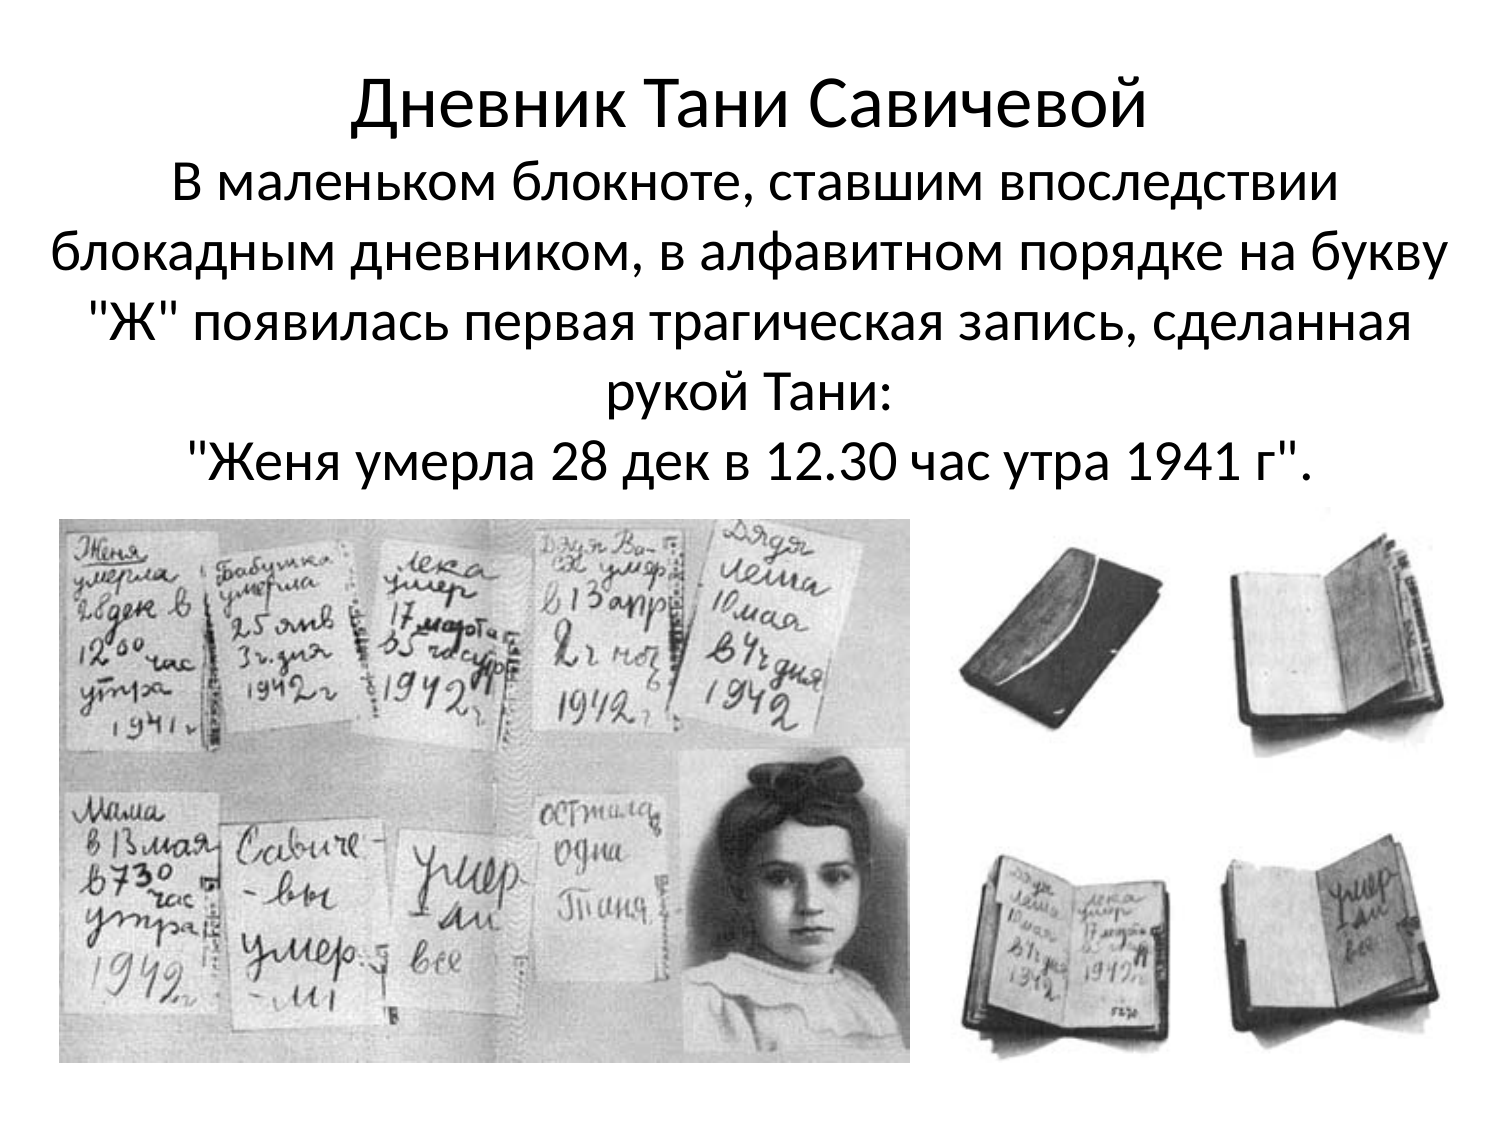

# Дневник Тани Савичевой В маленьком блокноте, ставшим впоследствии блокадным дневником, в алфавитном порядке на букву "Ж" появилась первая трагическая запись, сделанная рукой Тани: "Женя умерла 28 дек в 12.30 час утра 1941 г".